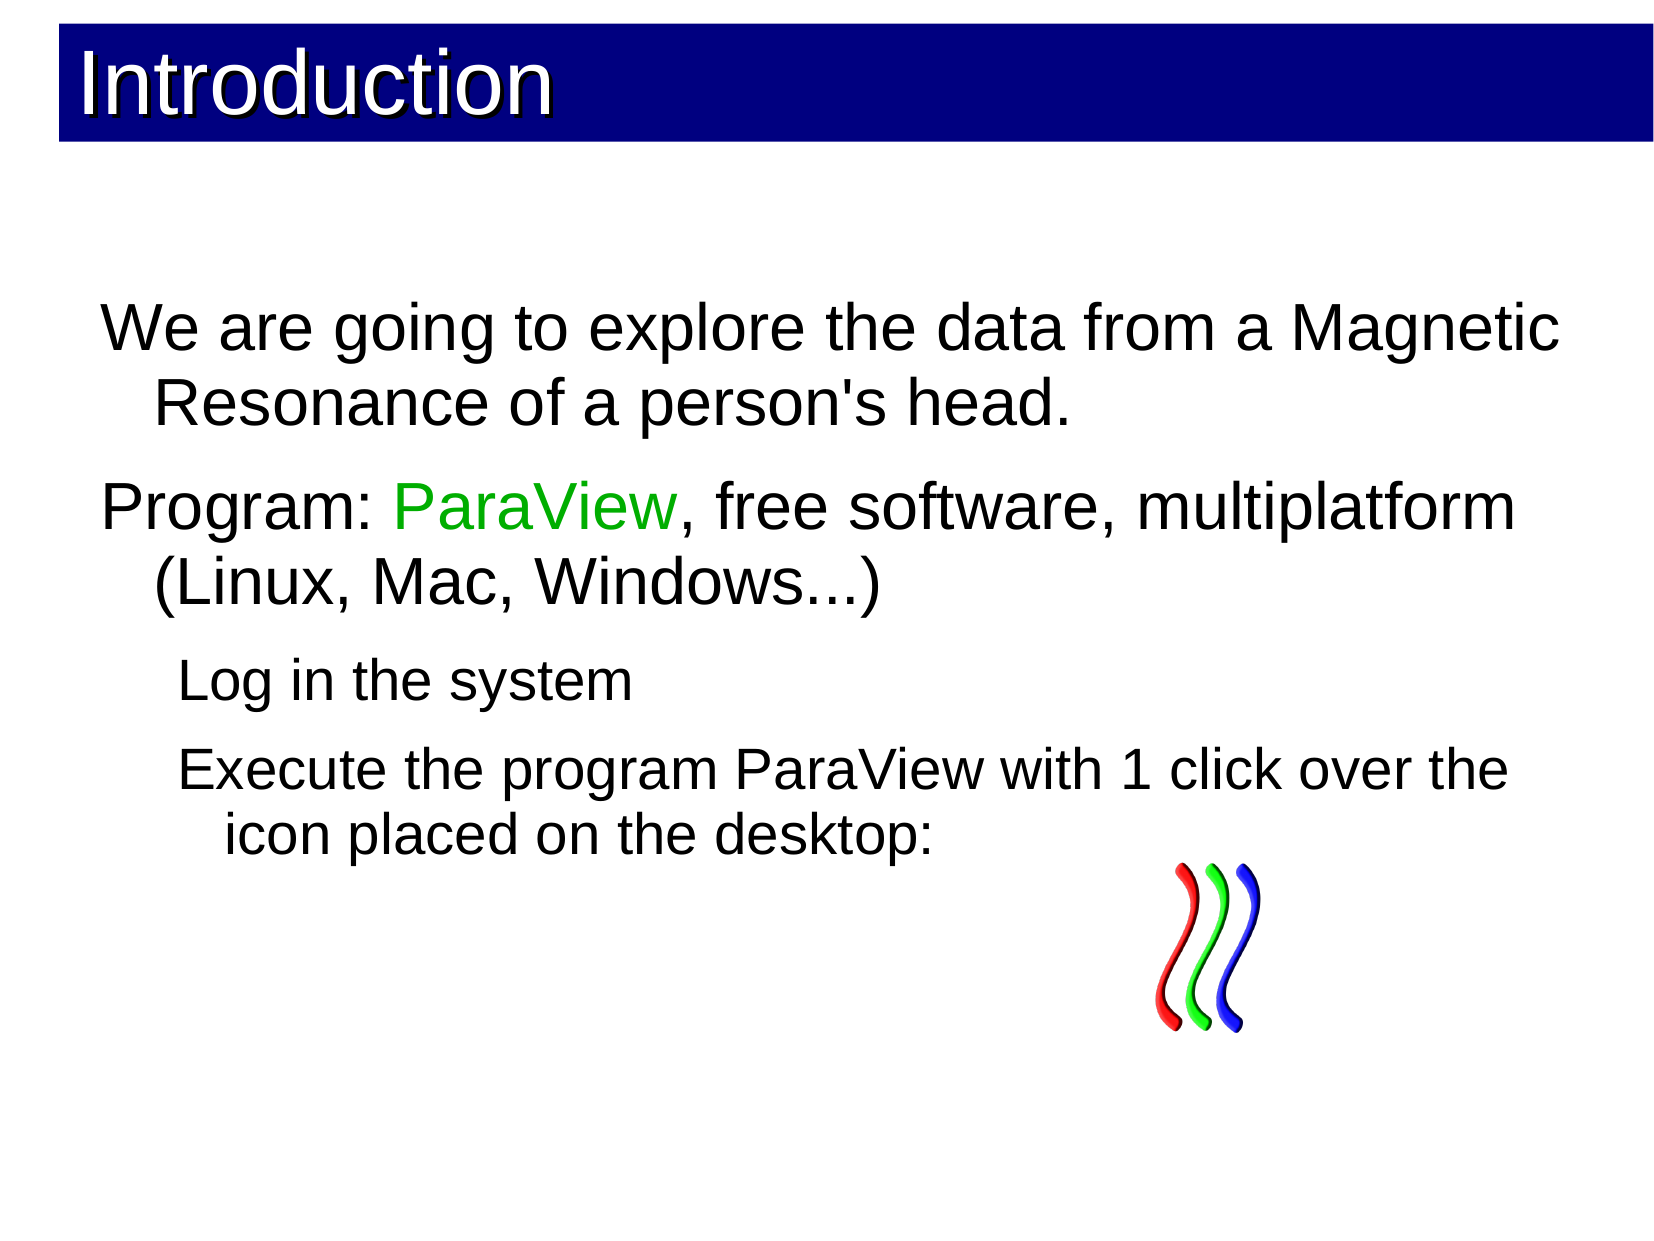

# Introduction
We are going to explore the data from a Magnetic Resonance of a person's head.
Program: ParaView, free software, multiplatform (Linux, Mac, Windows...)
Log in the system
Execute the program ParaView with 1 click over the icon placed on the desktop: